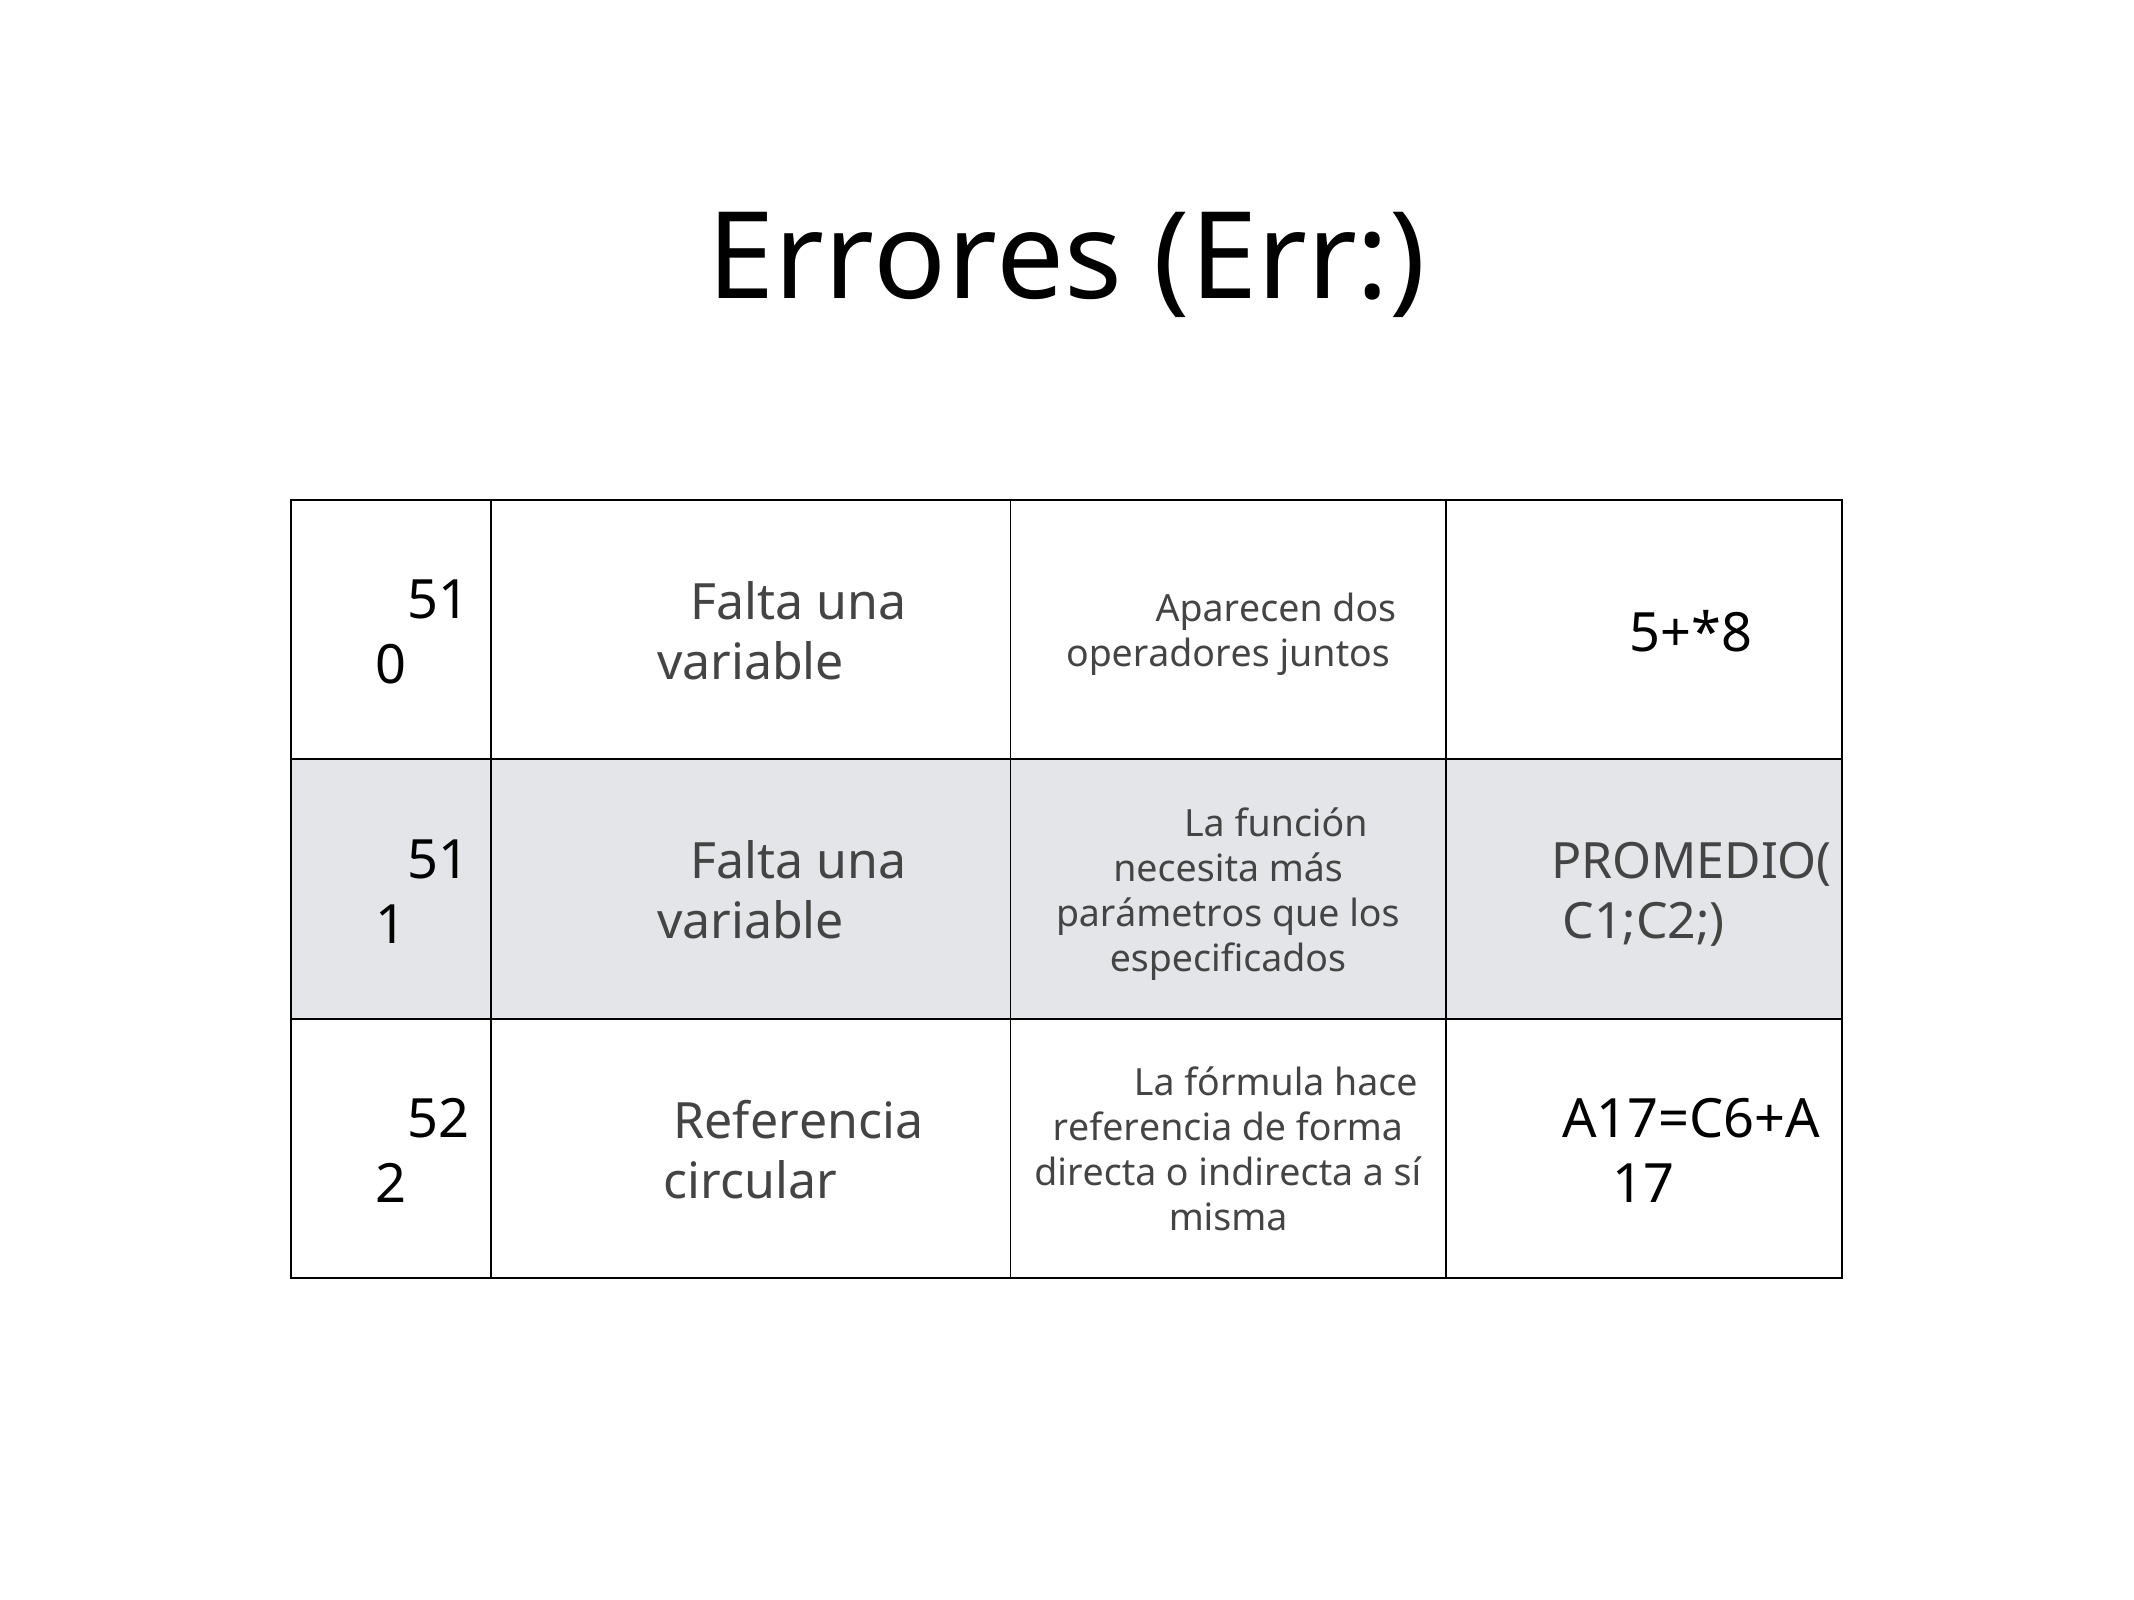

# Errores (Err:)
| 510 | Falta una variable | Aparecen dos operadores juntos | 5+\*8 |
| --- | --- | --- | --- |
| 511 | Falta una variable | La función necesita más parámetros que los especificados | PROMEDIO(C1;C2;) |
| 522 | Referencia circular | La fórmula hace referencia de forma directa o indirecta a sí misma | A17=C6+A17 |